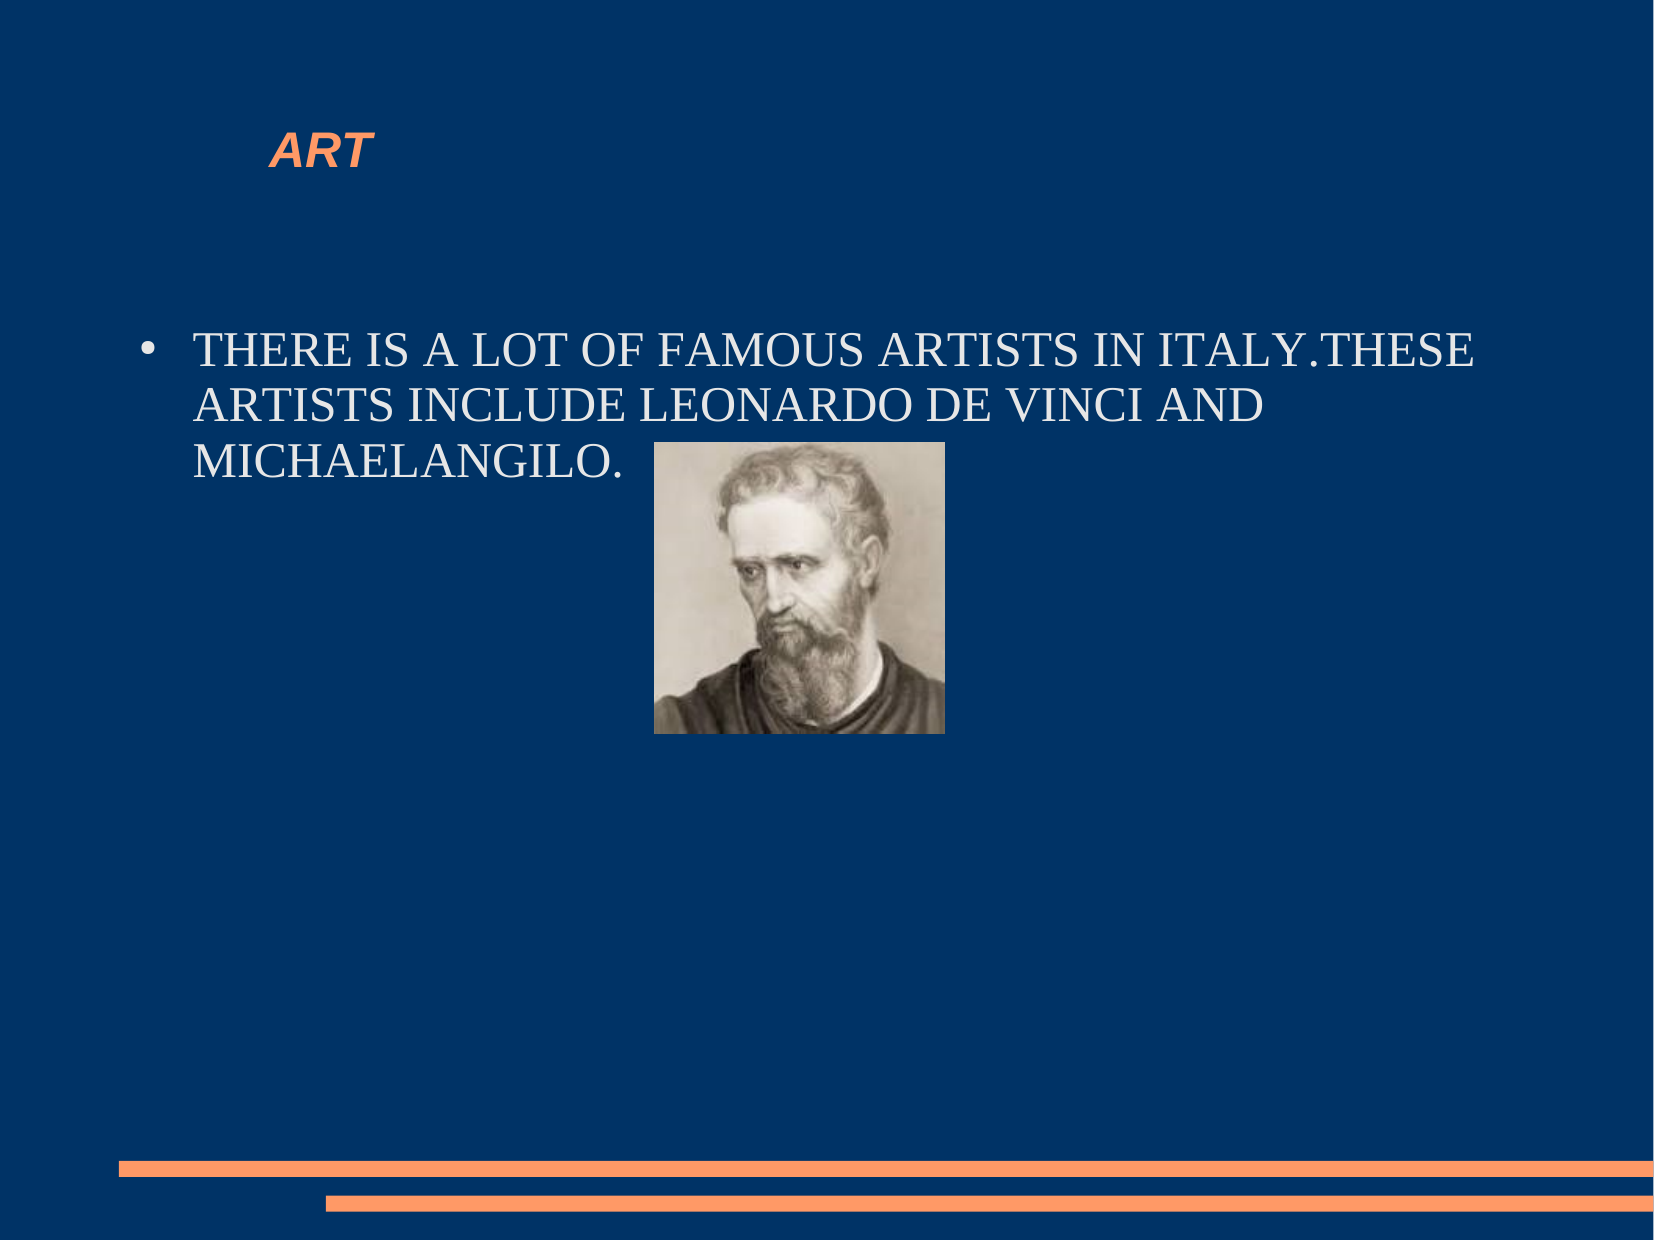

# ART
THERE IS A LOT OF FAMOUS ARTISTS IN ITALY.THESE ARTISTS INCLUDE LEONARDO DE VINCI AND MICHAELANGILO.